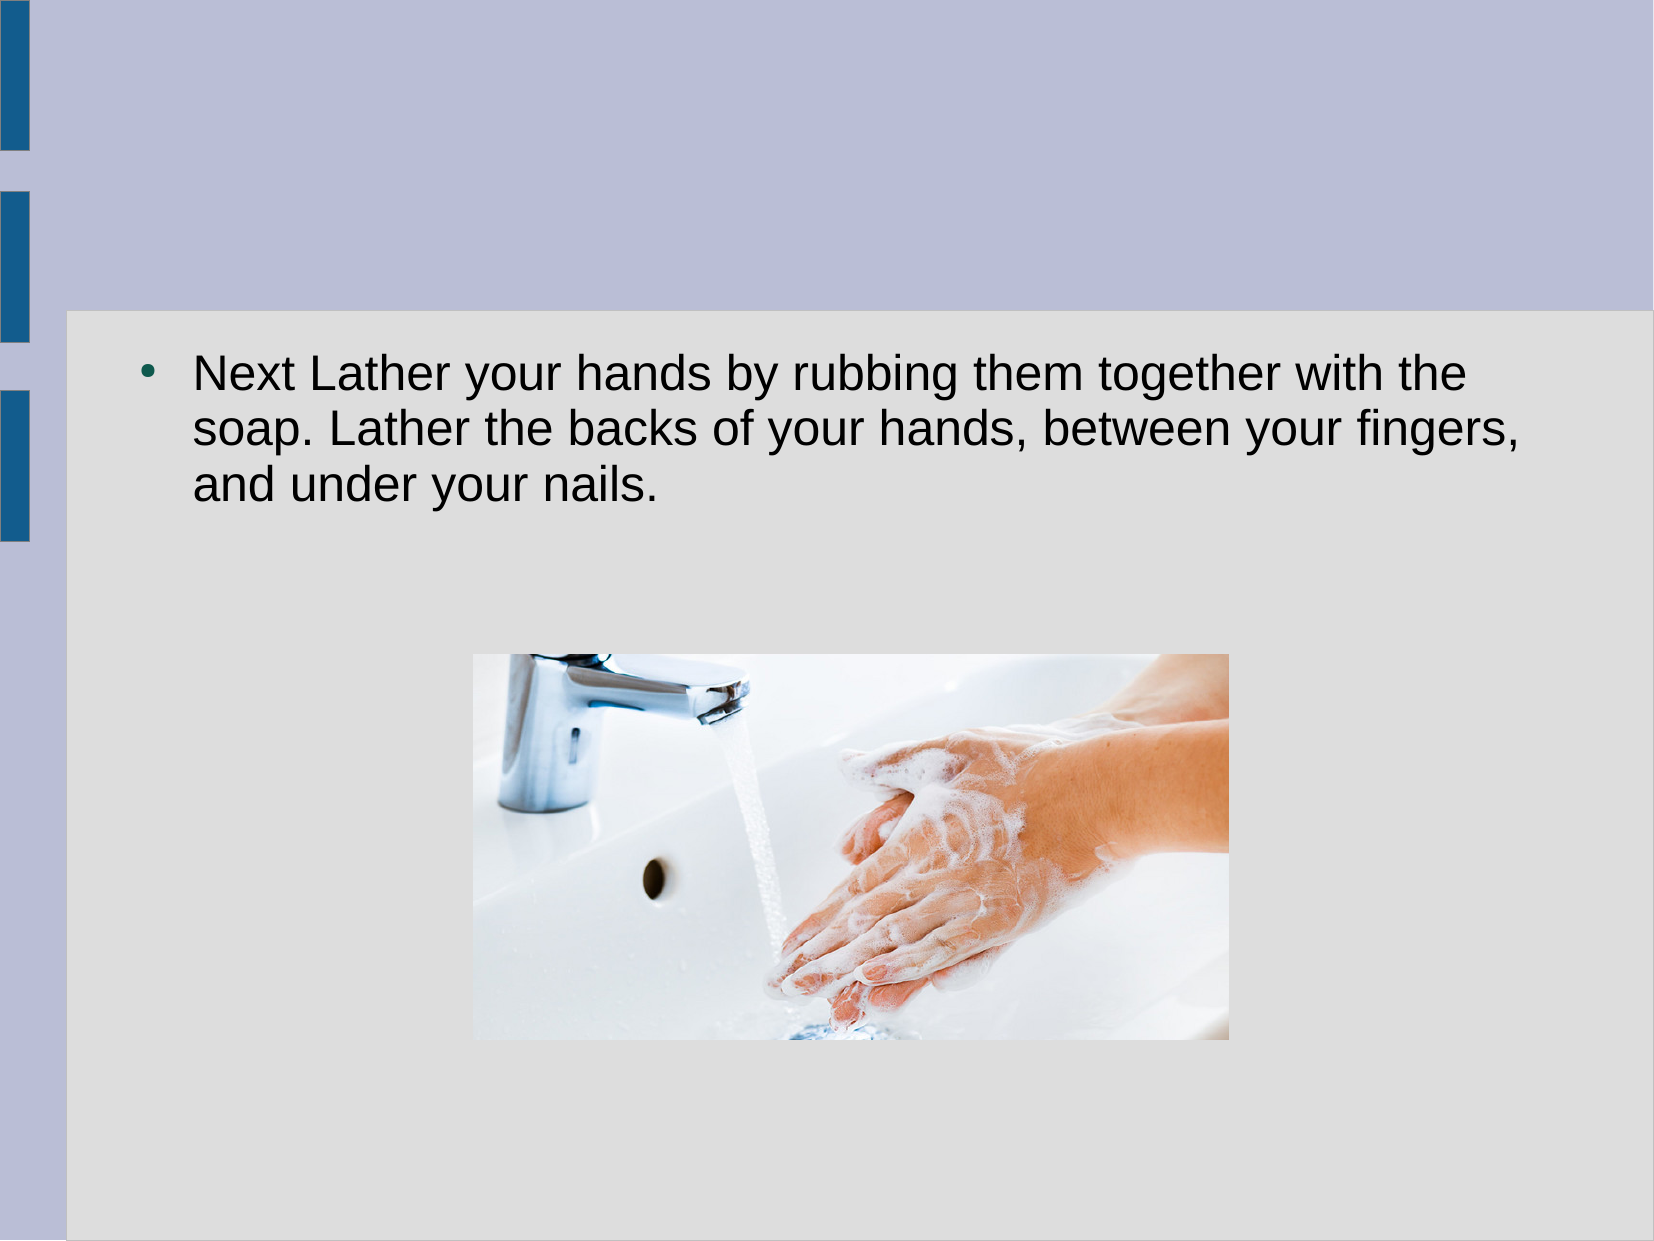

#
Next Lather your hands by rubbing them together with the soap. Lather the backs of your hands, between your fingers, and under your nails.